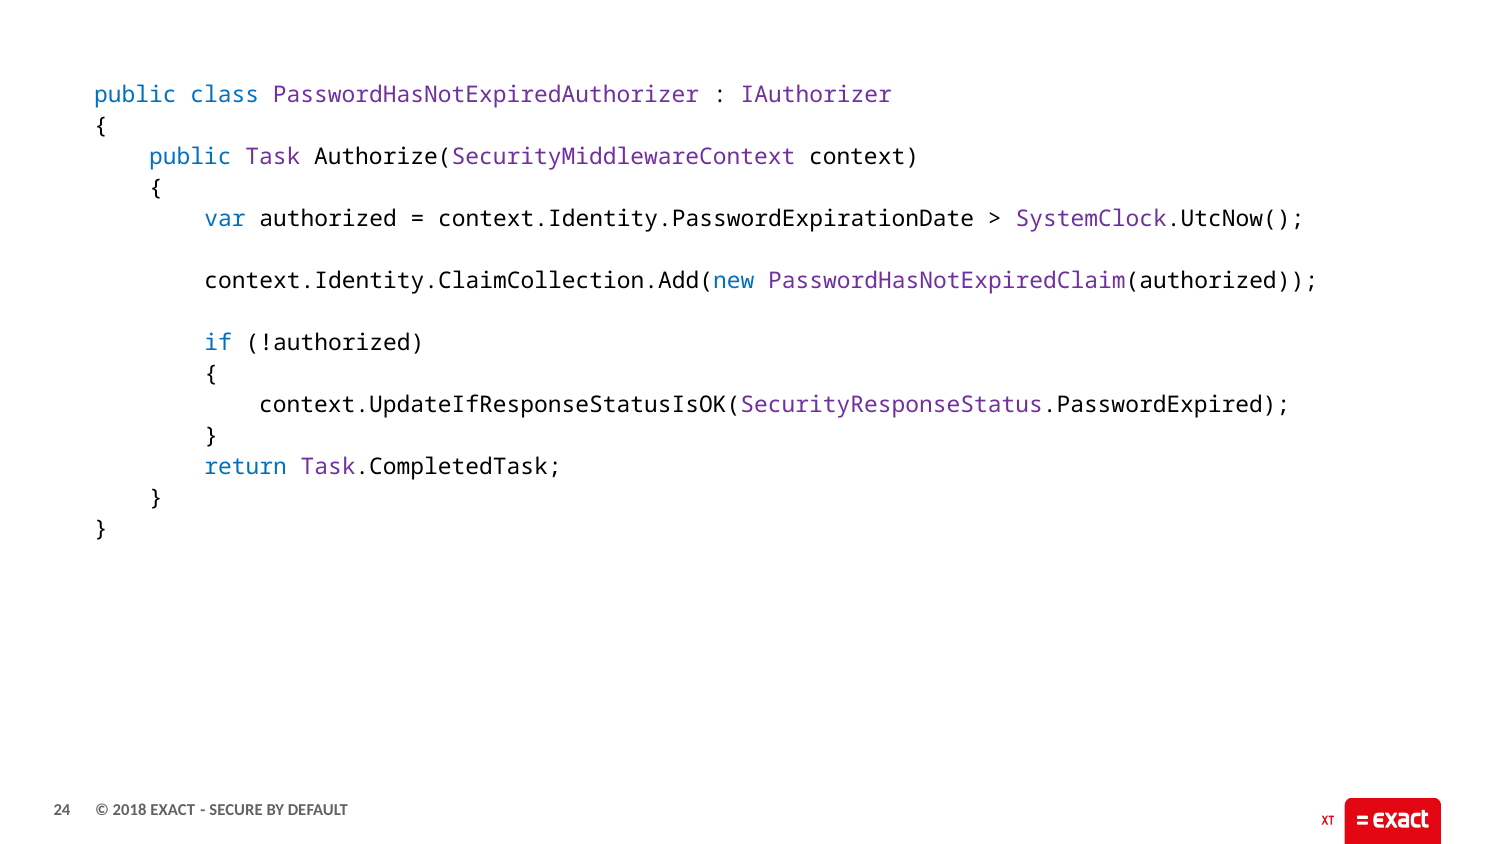

# public class PasswordHasNotExpiredAuthorizer : IAuthorizer
{
 public Task Authorize(SecurityMiddlewareContext context)
 {
 var authorized = context.Identity.PasswordExpirationDate > SystemClock.UtcNow();
 context.Identity.ClaimCollection.Add(new PasswordHasNotExpiredClaim(authorized));
 if (!authorized)
 {
 context.UpdateIfResponseStatusIsOK(SecurityResponseStatus.PasswordExpired);
 }
 return Task.CompletedTask;
 }
}
- Secure by default